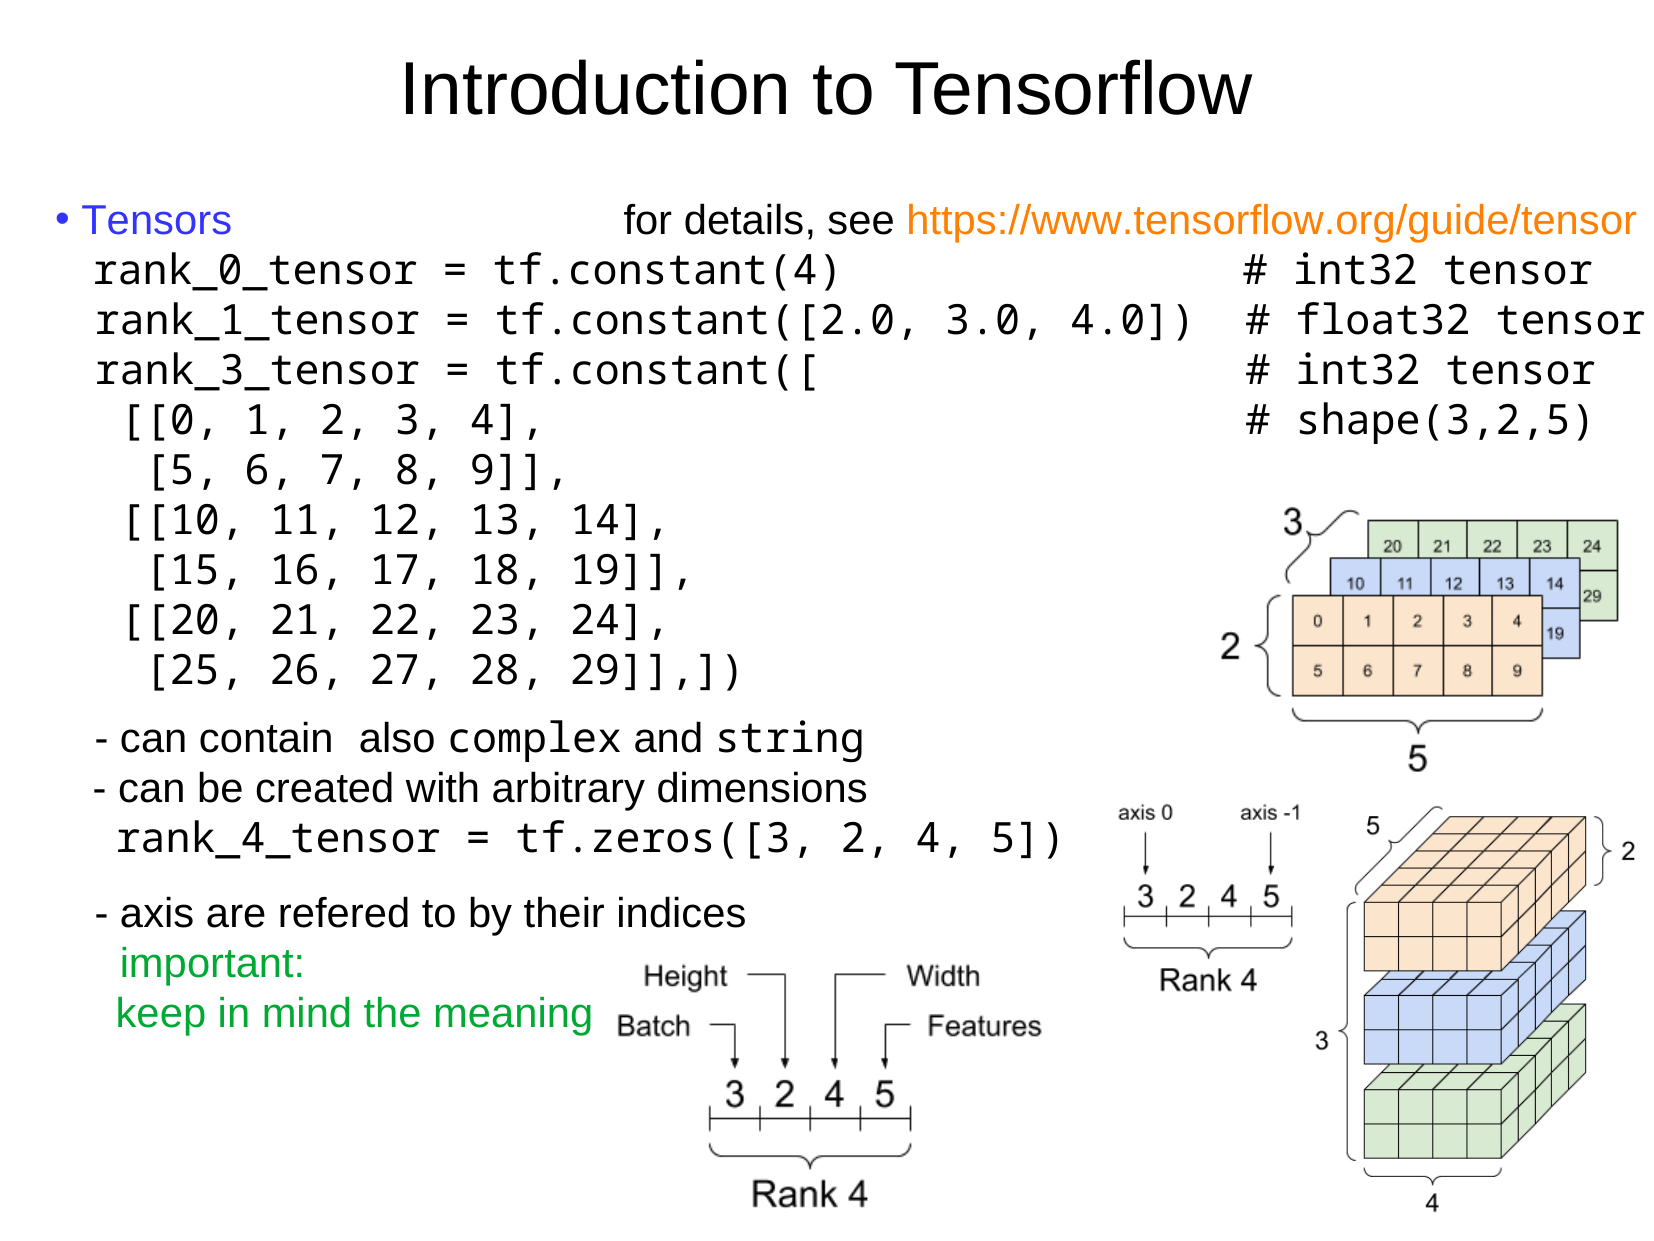

# Introduction to Tensorflow
 Tensors for details, see https://www.tensorflow.org/guide/tensor
 rank_0_tensor = tf.constant(4) # int32 tensor
 rank_1_tensor = tf.constant([2.0, 3.0, 4.0]) # float32 tensor
 rank_3_tensor = tf.constant([ # int32 tensor
 [[0, 1, 2, 3, 4], # shape(3,2,5)
 [5, 6, 7, 8, 9]],
 [[10, 11, 12, 13, 14],
 [15, 16, 17, 18, 19]],
 [[20, 21, 22, 23, 24],
 [25, 26, 27, 28, 29]],])
 - can contain also complex and string
 - can be created with arbitrary dimensions
 rank_4_tensor = tf.zeros([3, 2, 4, 5])
 - axis are refered to by their indices
 important:
 keep in mind the meaning